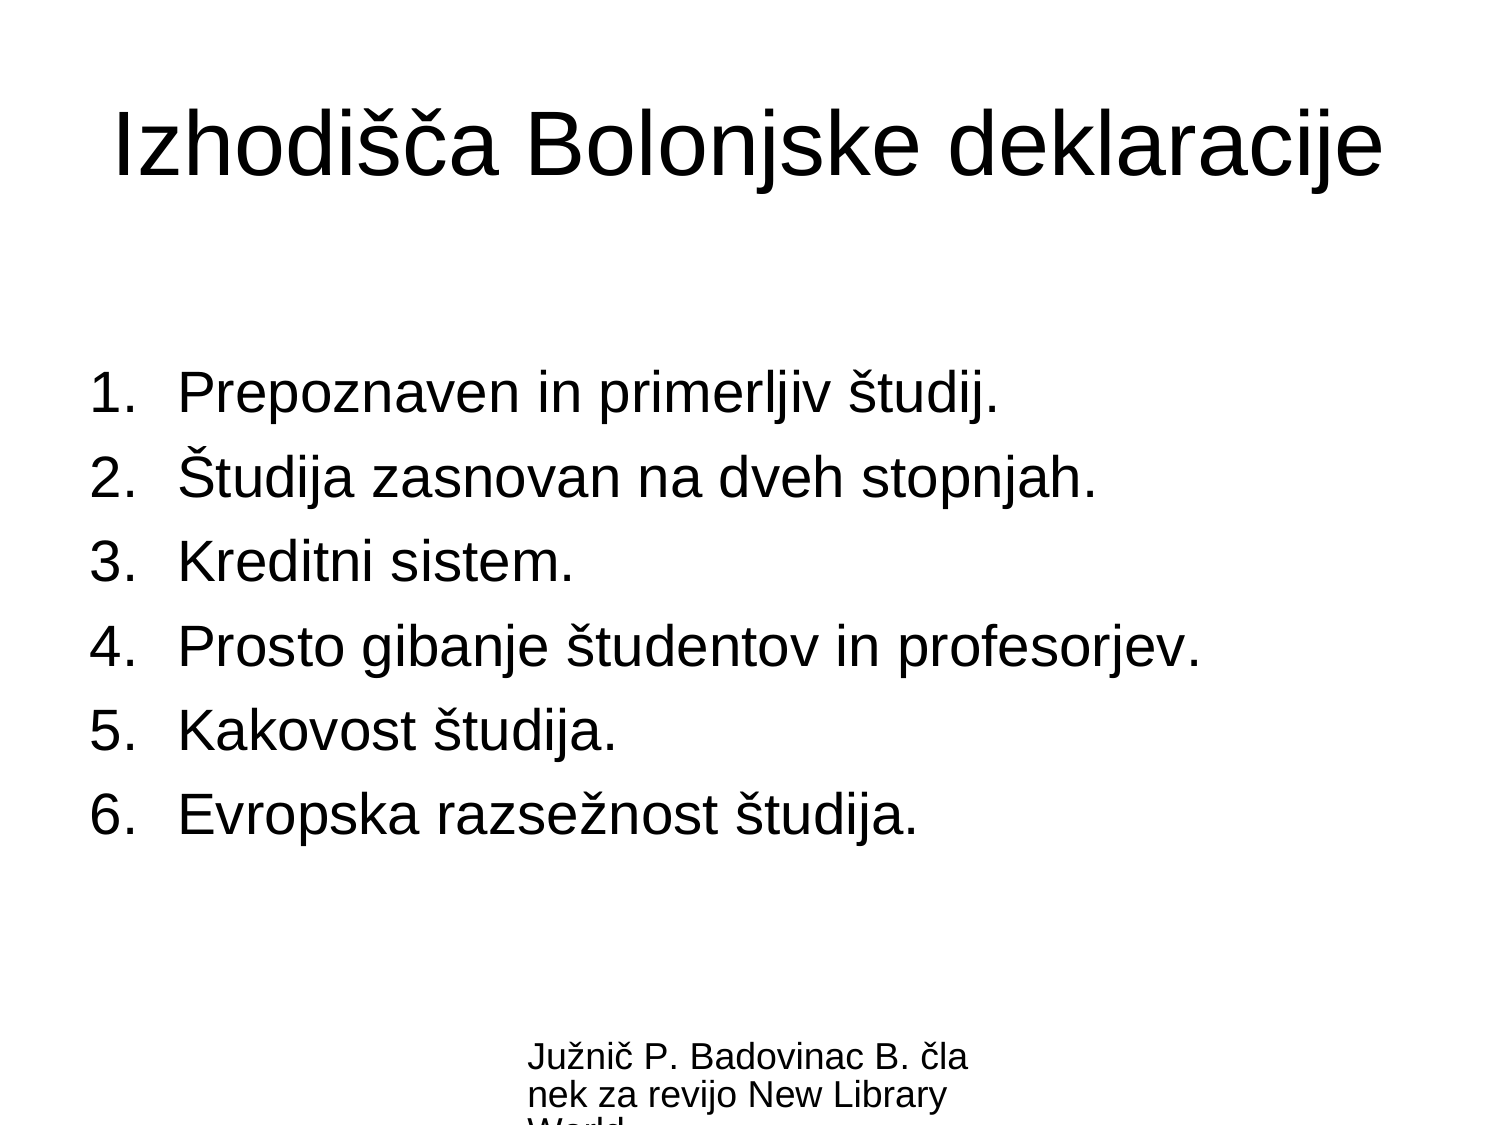

# Izhodišča Bolonjske deklaracije
Prepoznaven in primerljiv študij.
Študija zasnovan na dveh stopnjah.
Kreditni sistem.
Prosto gibanje študentov in profesorjev.
Kakovost študija.
Evropska razsežnost študija.
Južnič P. Badovinac B. članek za revijo New Library World